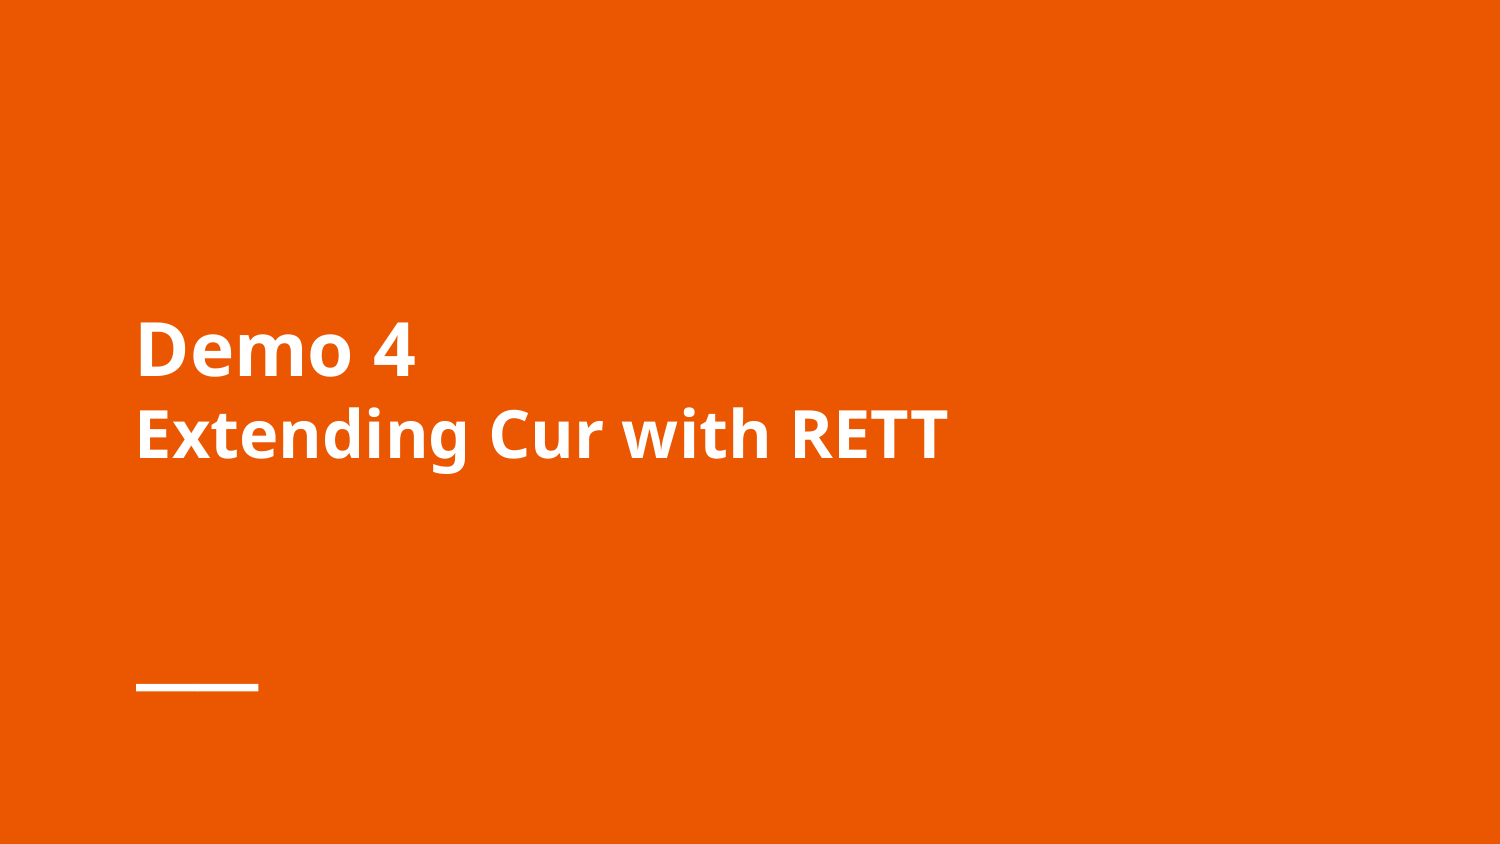

# Demo 4 Extending Cur with RETT